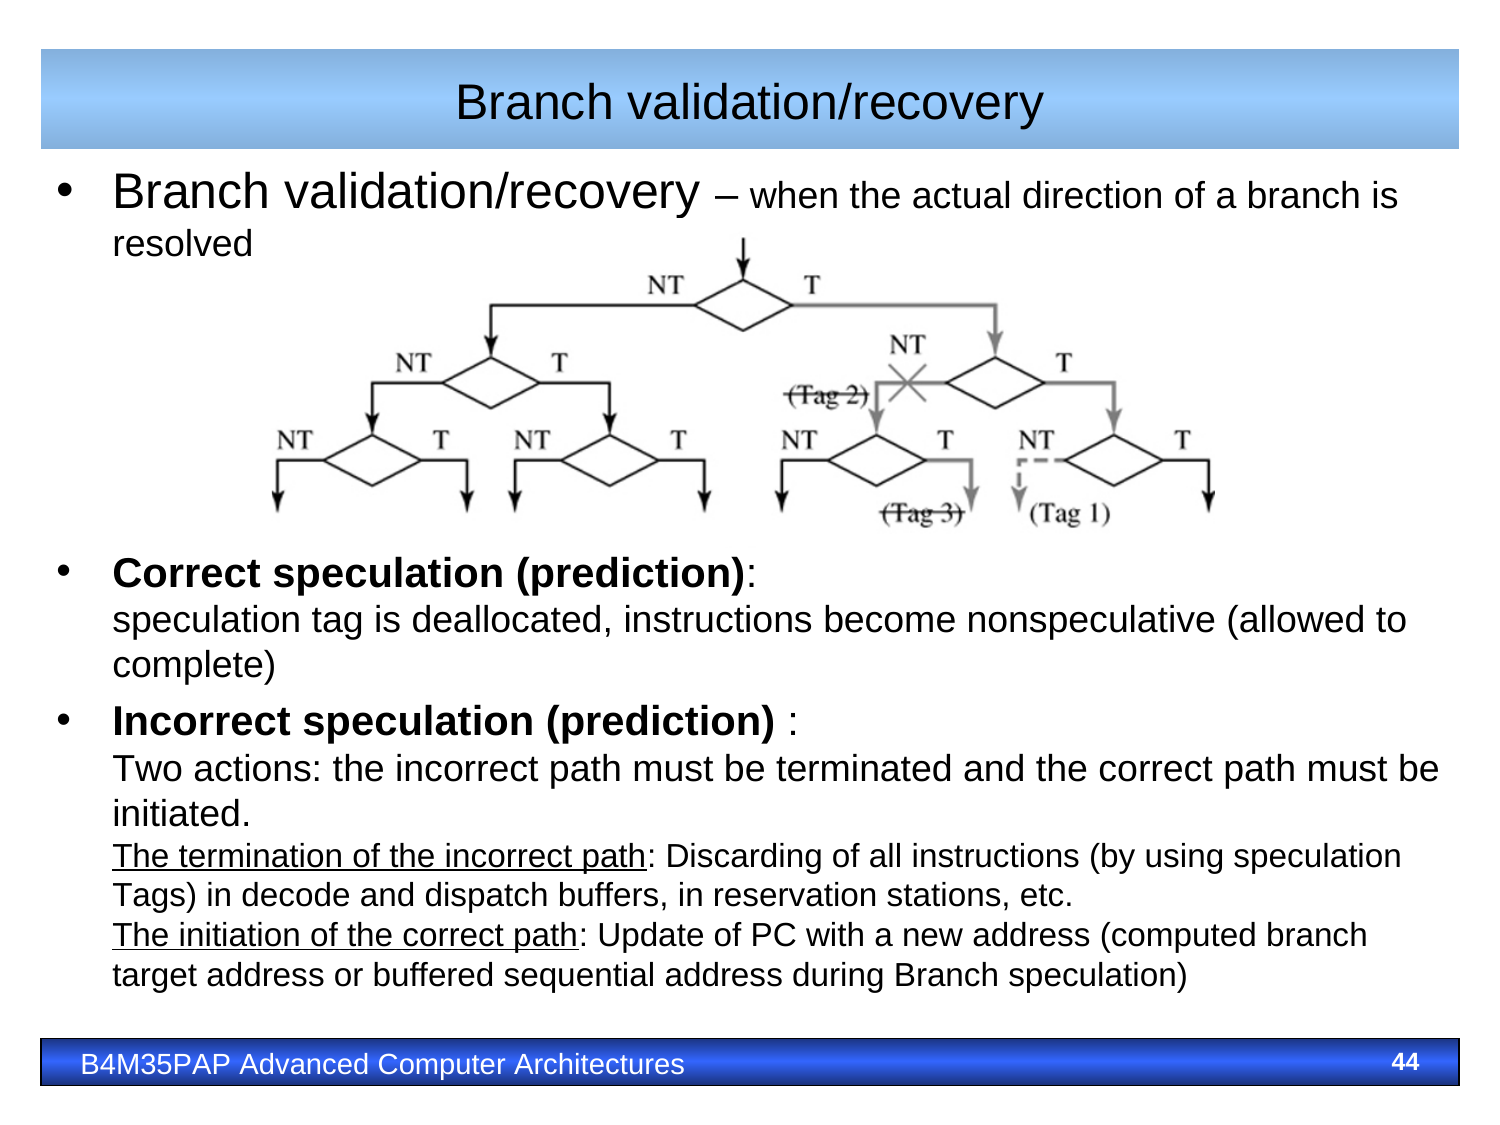

Branch validation/recovery
# Branch validation/recovery – when the actual direction of a branch is resolved
Correct speculation (prediction):
speculation tag is deallocated, instructions become nonspeculative (allowed to complete)
Incorrect speculation (prediction) :
Two actions: the incorrect path must be terminated and the correct path must be initiated.
The termination of the incorrect path: Discarding of all instructions (by using speculation Tags) in decode and dispatch buffers, in reservation stations, etc.
The initiation of the correct path: Update of PC with a new address (computed branch target address or buffered sequential address during Branch speculation)